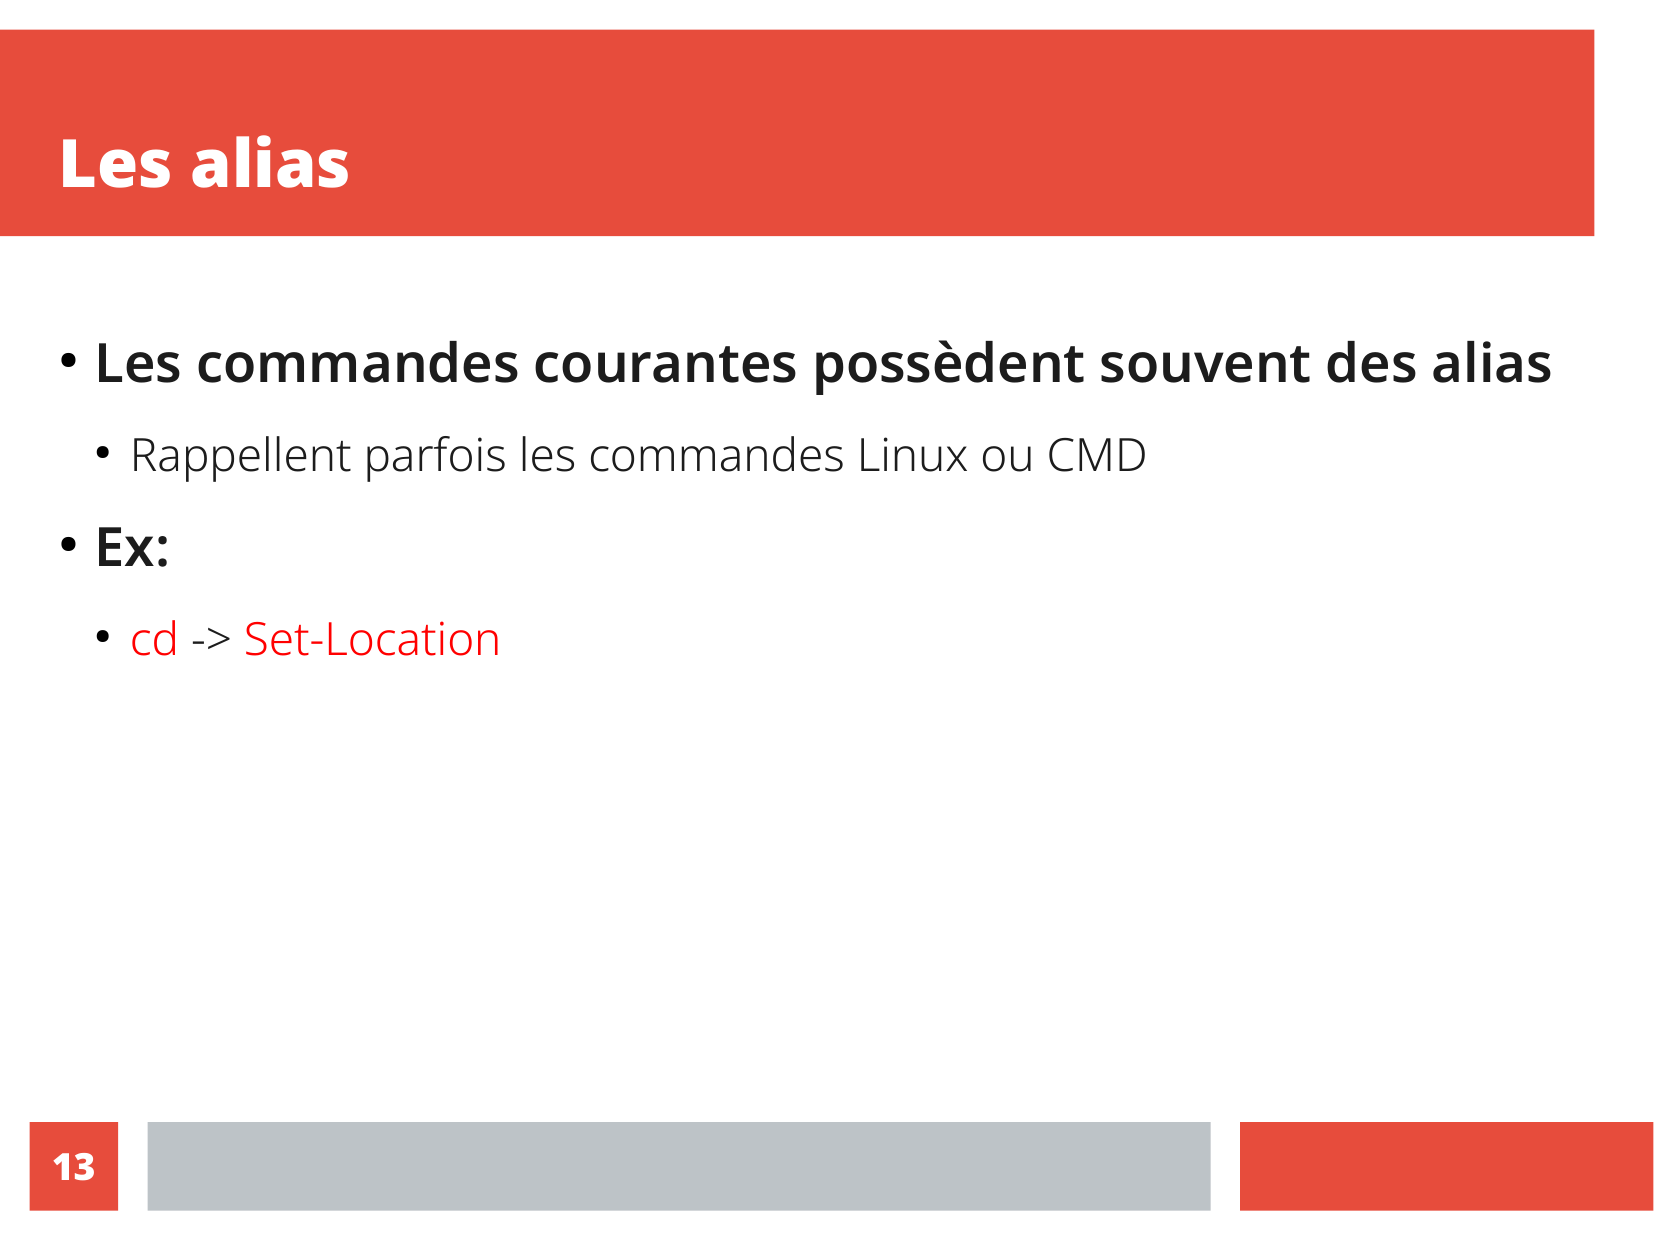

# Les alias
Les commandes courantes possèdent souvent des alias
Rappellent parfois les commandes Linux ou CMD
Ex:
cd -> Set-Location
13